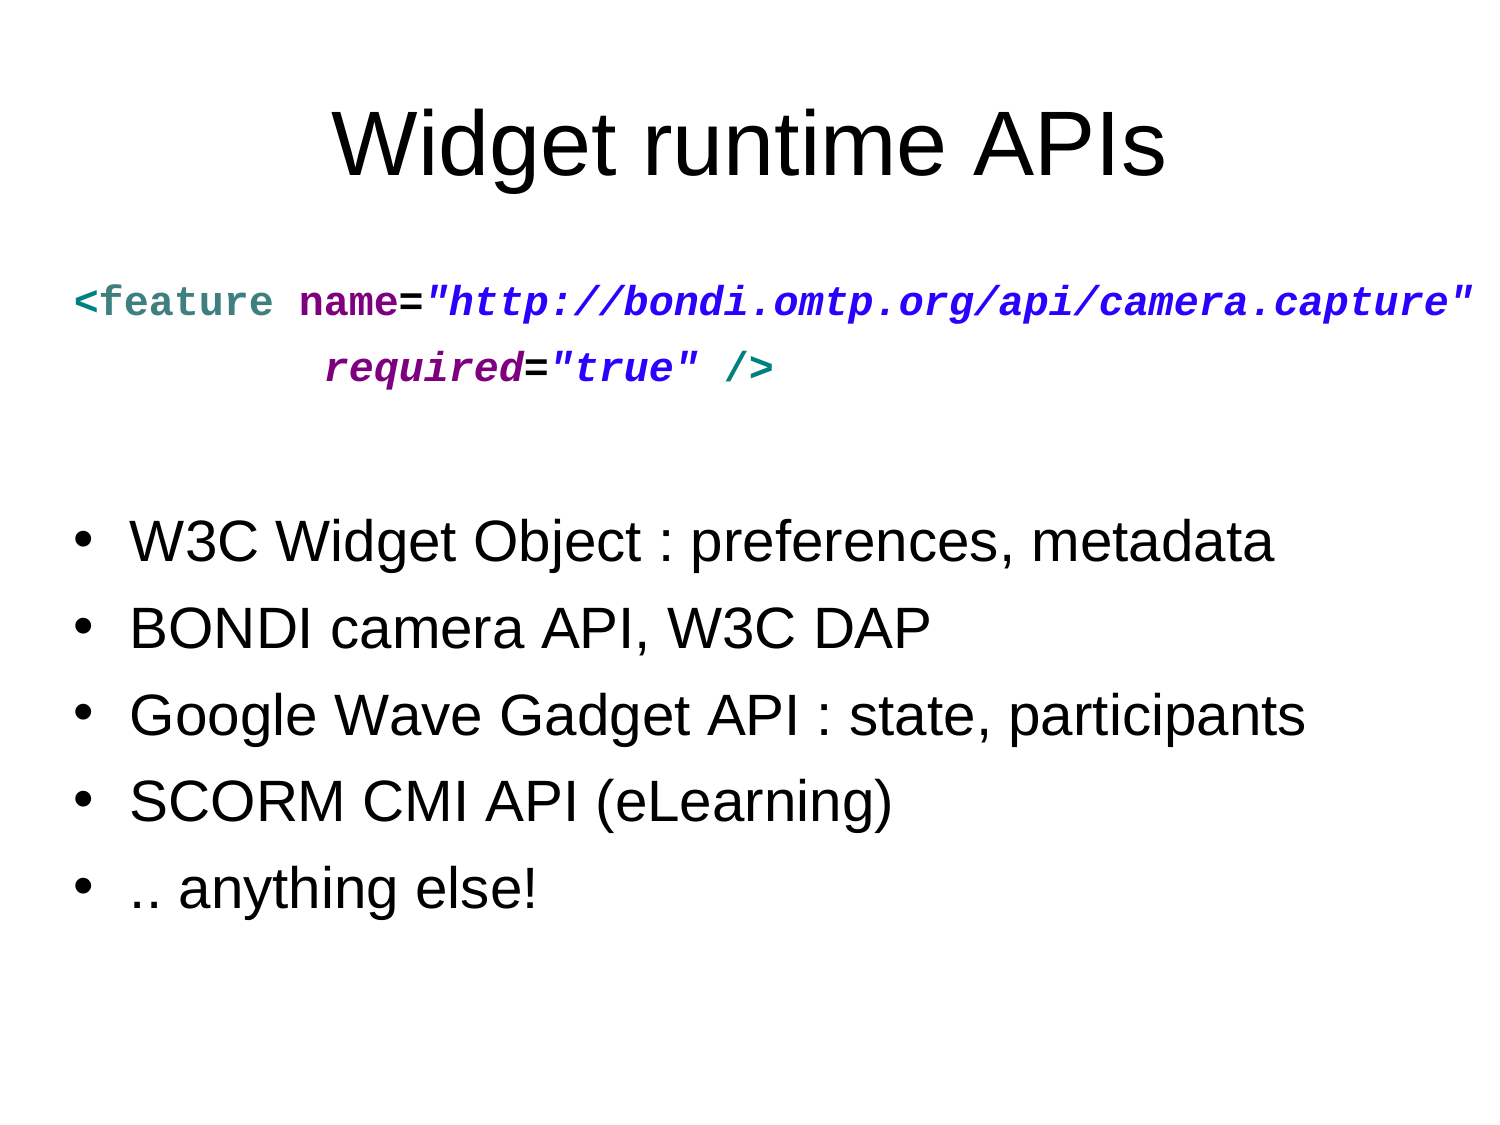

# Widget runtime APIs
<feature name="http://bondi.omtp.org/api/camera.capture"
 required="true" />
W3C Widget Object : preferences, metadata
BONDI camera API, W3C DAP
Google Wave Gadget API : state, participants
SCORM CMI API (eLearning)
.. anything else!